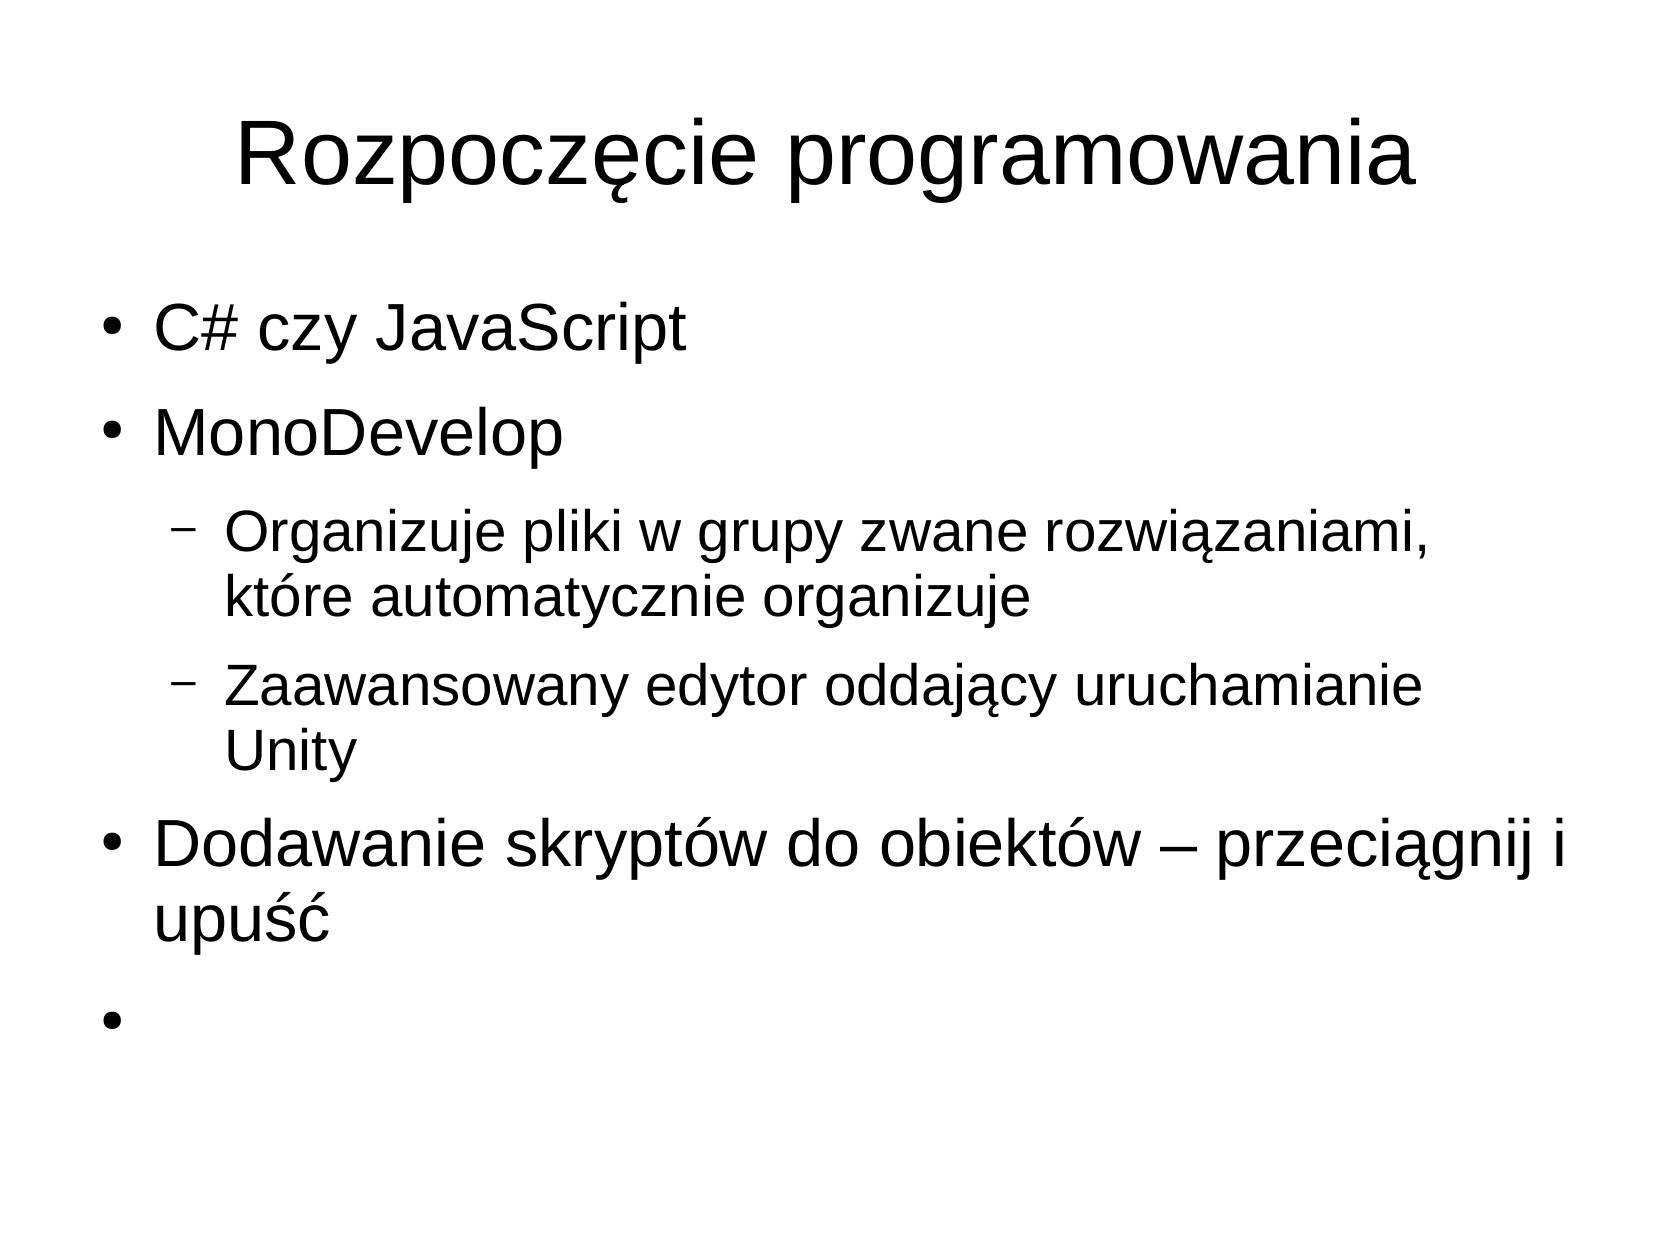

# Rozpoczęcie programowania
C# czy JavaScript
MonoDevelop
Organizuje pliki w grupy zwane rozwiązaniami, które automatycznie organizuje
Zaawansowany edytor oddający uruchamianie Unity
Dodawanie skryptów do obiektów – przeciągnij i upuść